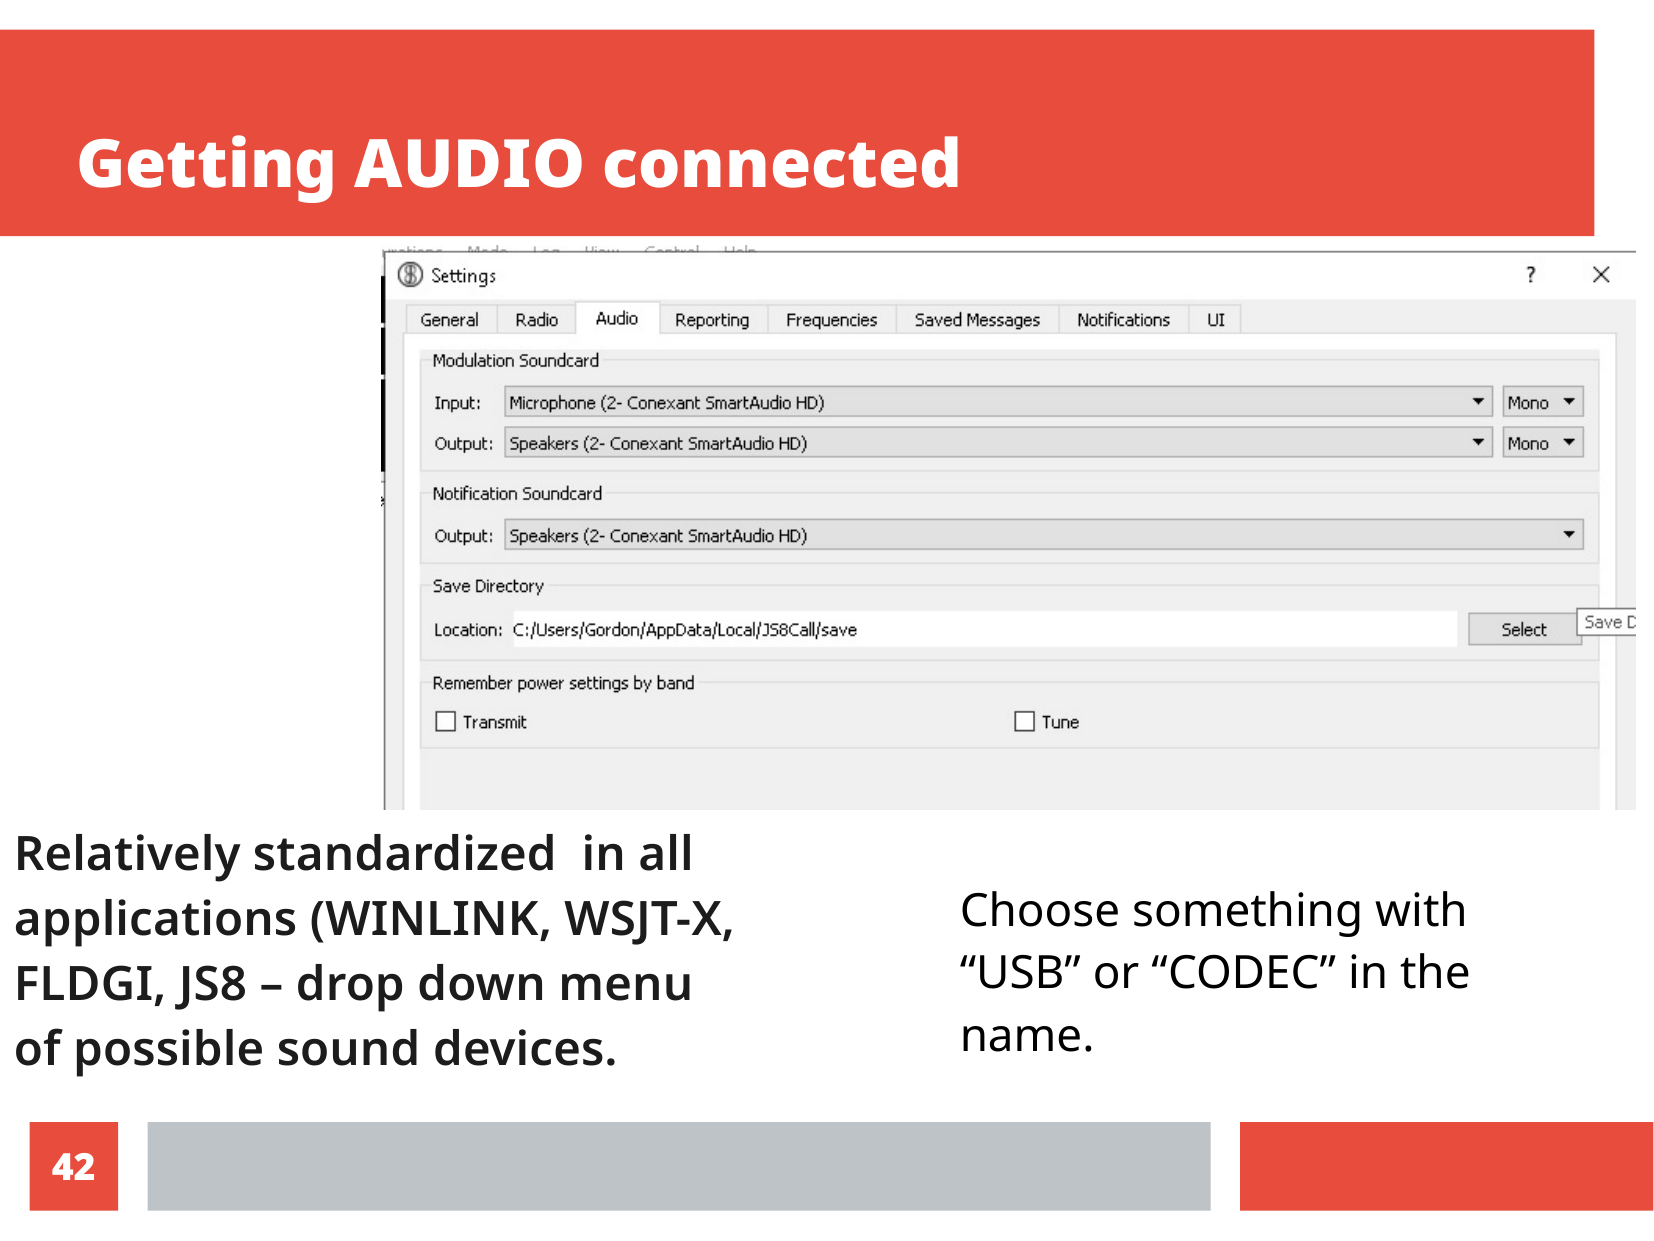

# Getting AUDIO connected
Relatively standardized in all applications (WINLINK, WSJT-X, FLDGI, JS8 – drop down menu of possible sound devices.
Choose something with “USB” or “CODEC” in the name.
42